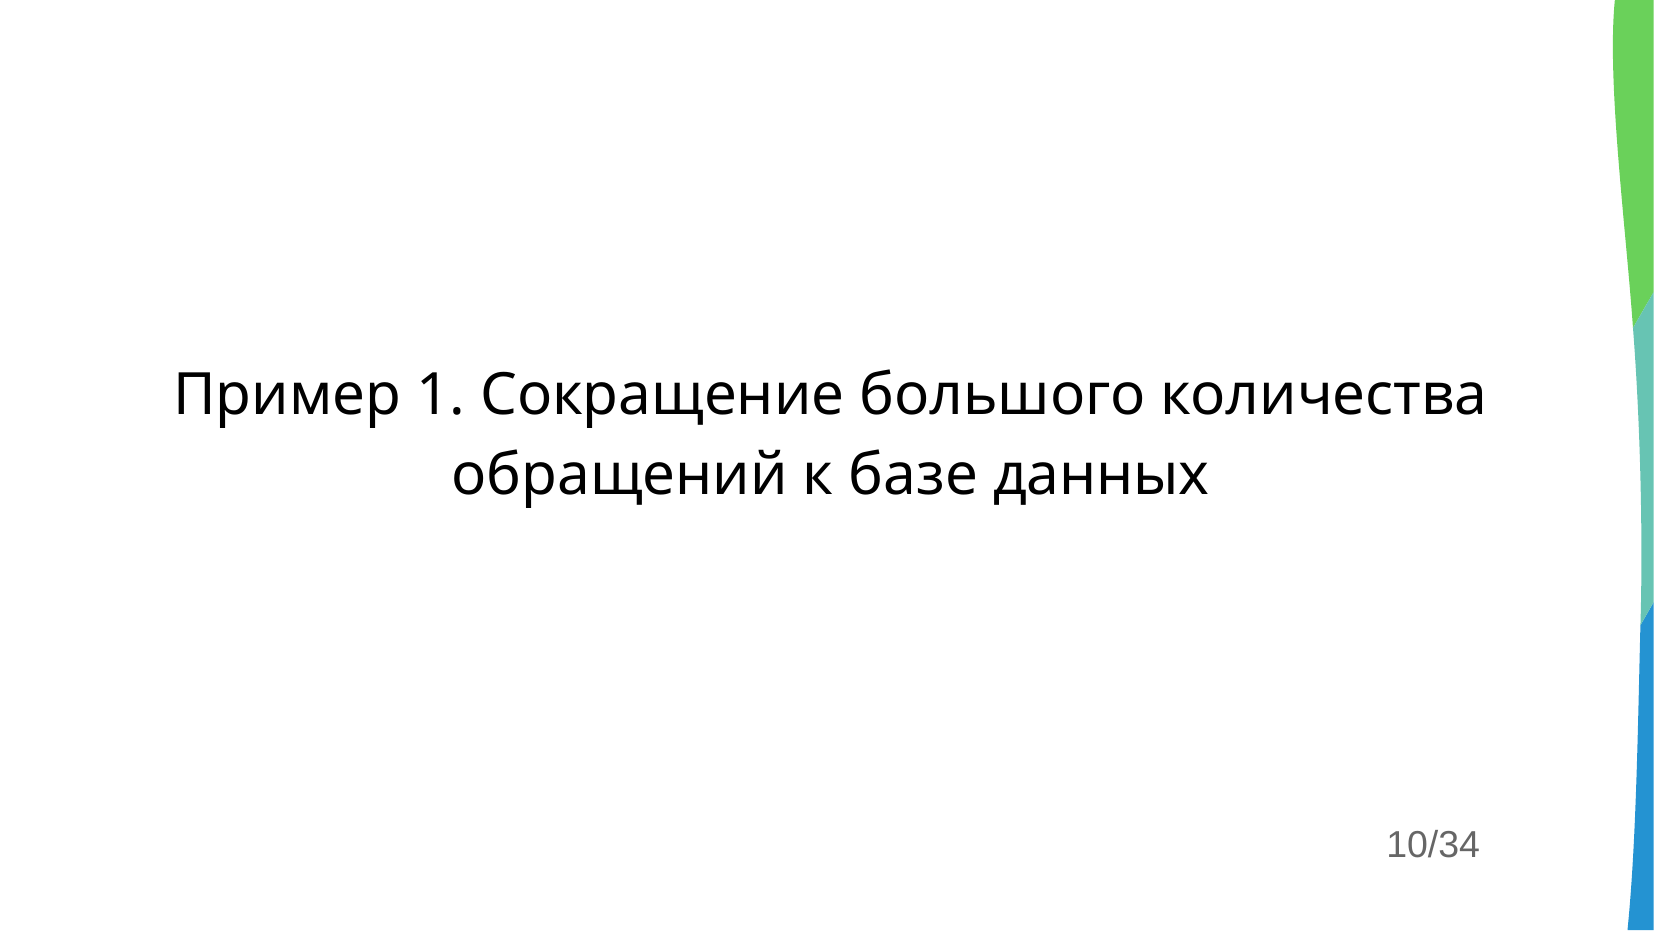

# Пример 1. Сокращение большого количества обращений к базе данных